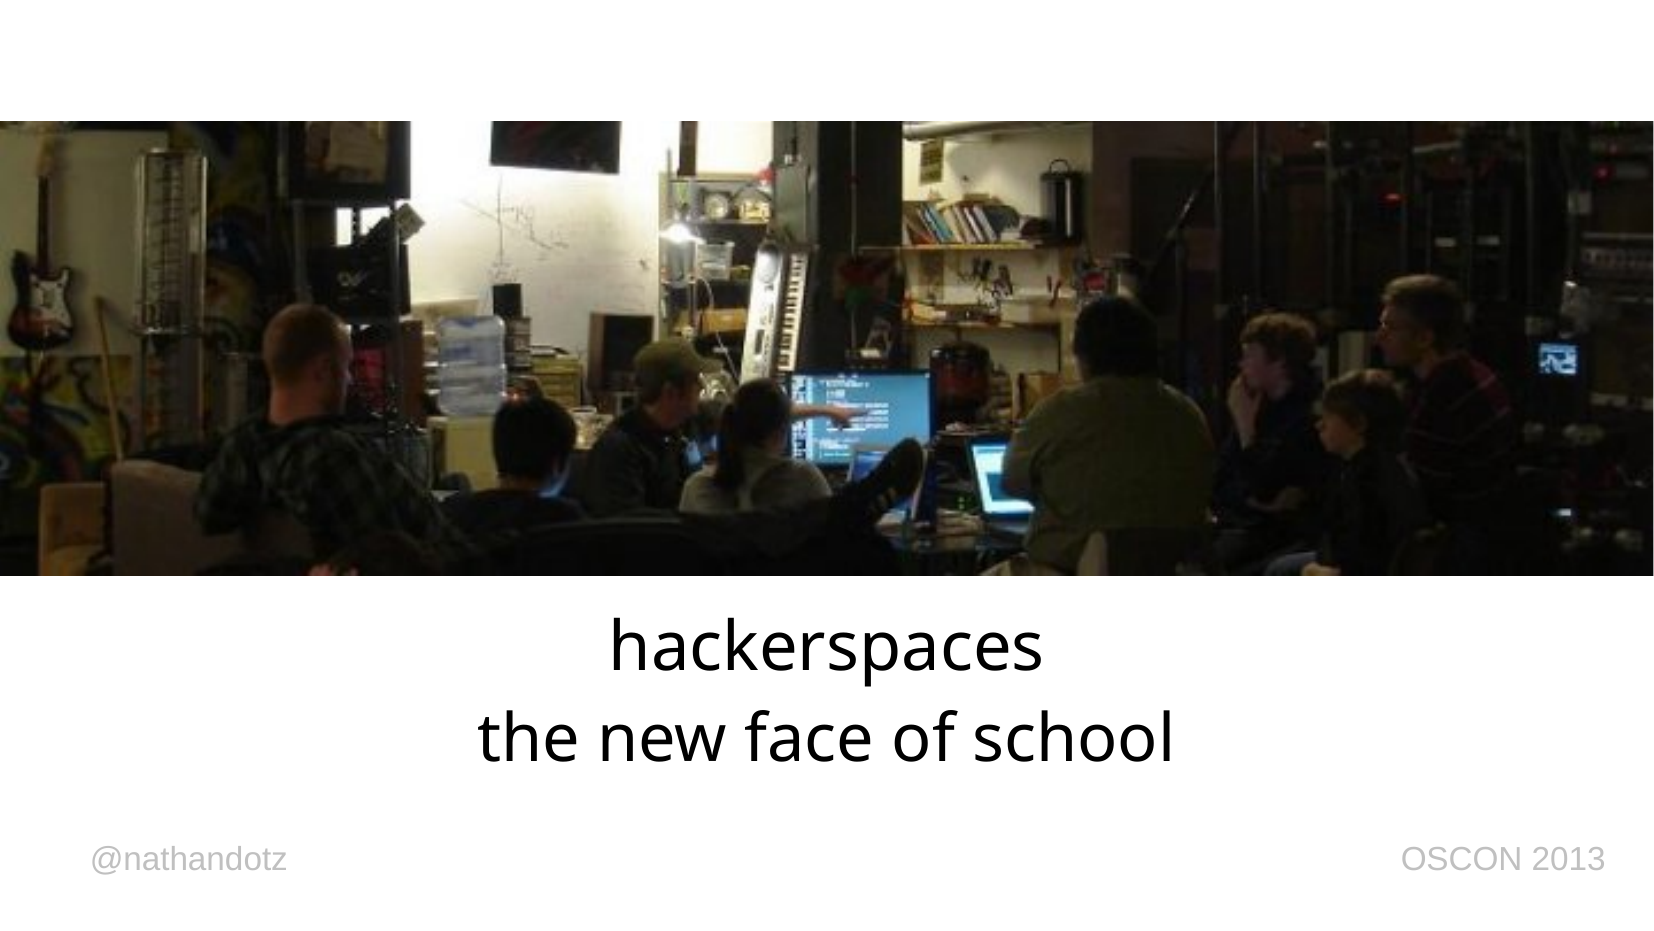

# hackerspaces the new face of school
@nathandotz
OSCON 2013